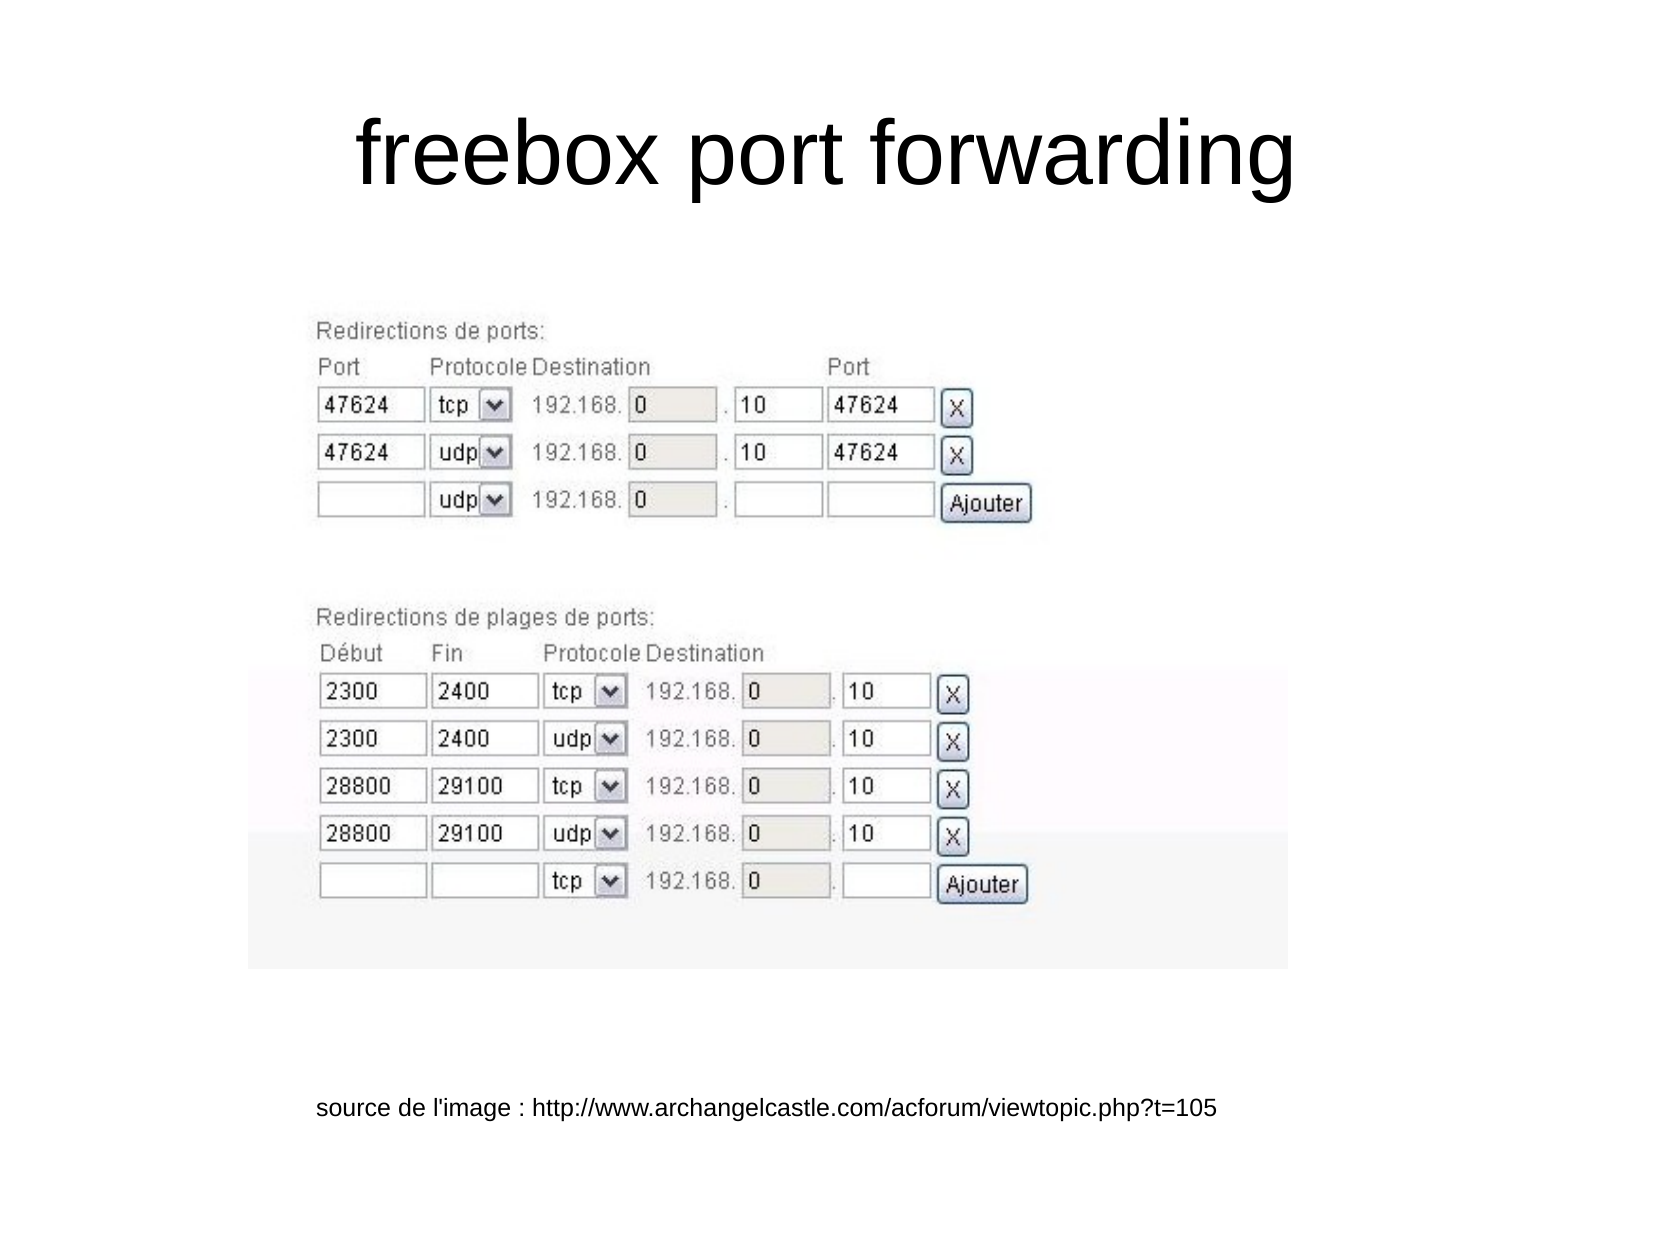

# freebox port forwarding
source de l'image : http://www.archangelcastle.com/acforum/viewtopic.php?t=105